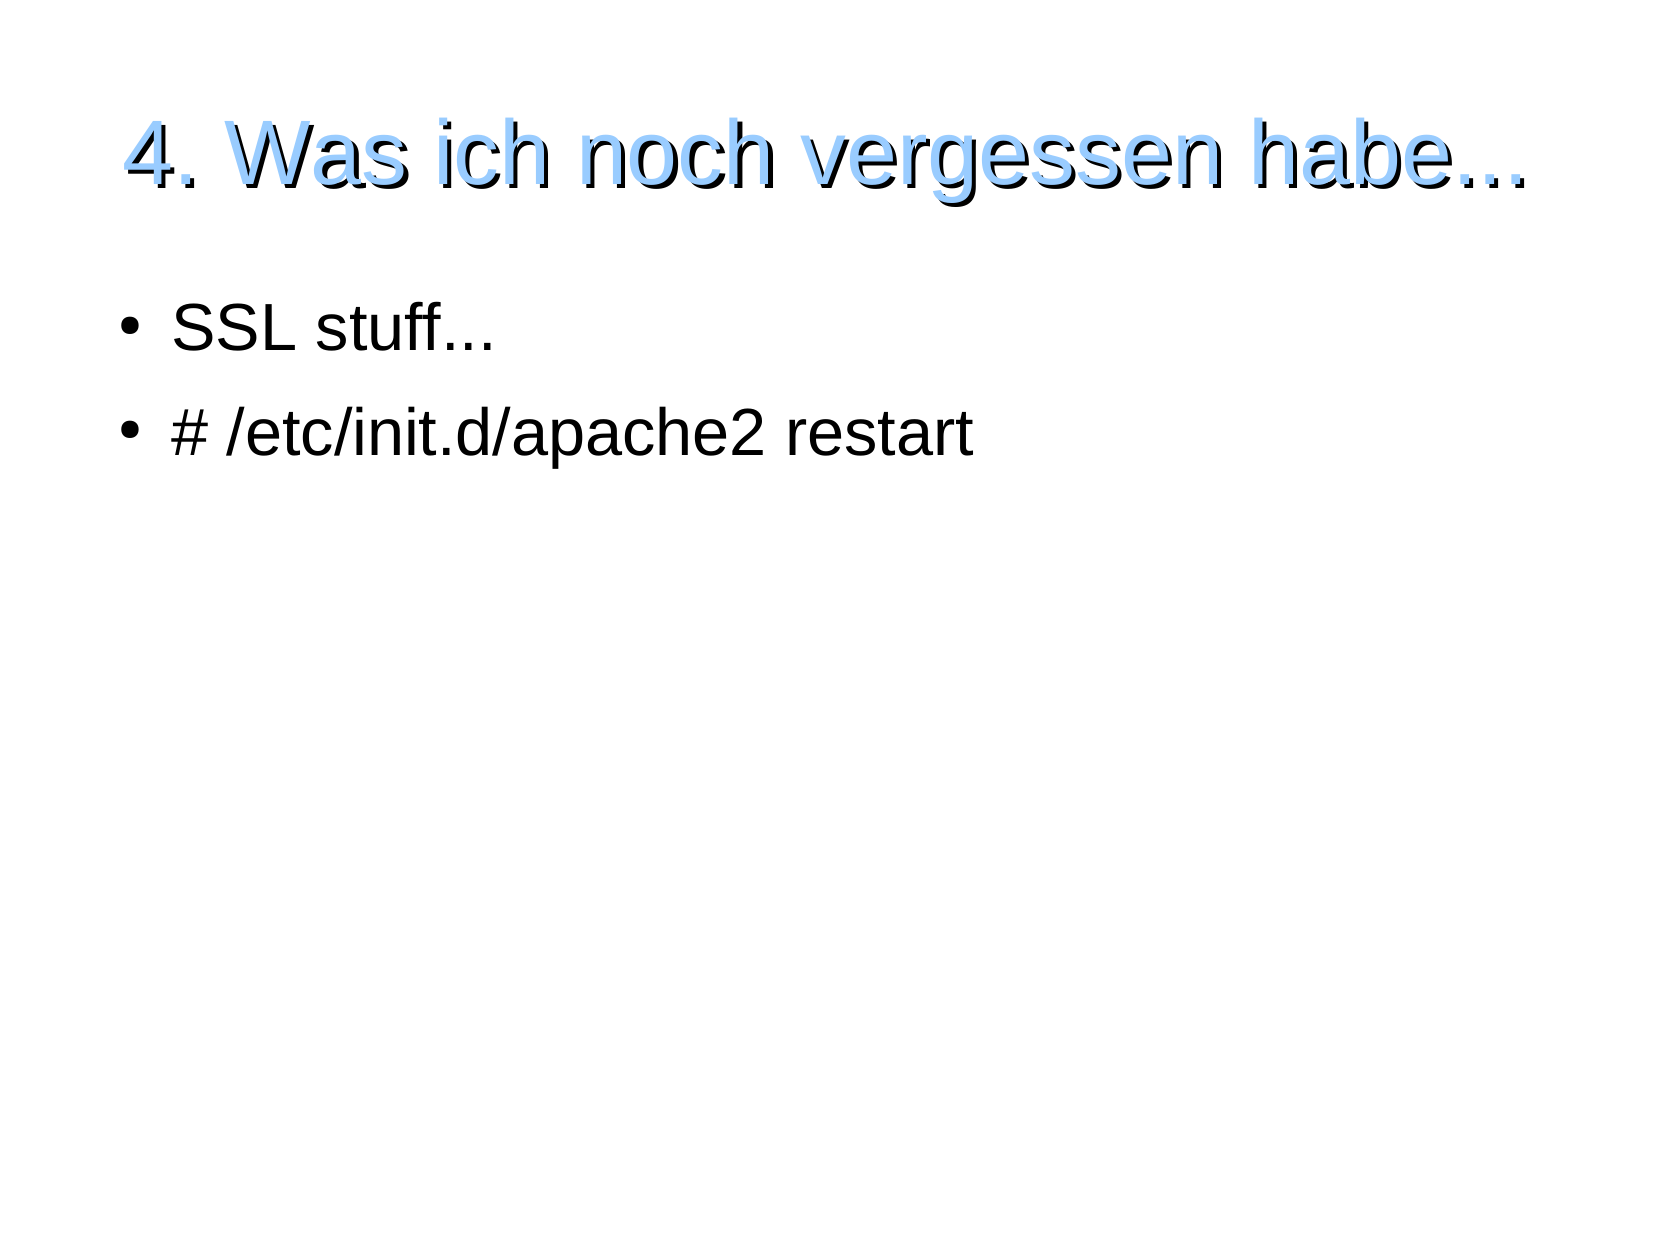

# 4. Was ich noch vergessen habe...
SSL stuff...
# /etc/init.d/apache2 restart